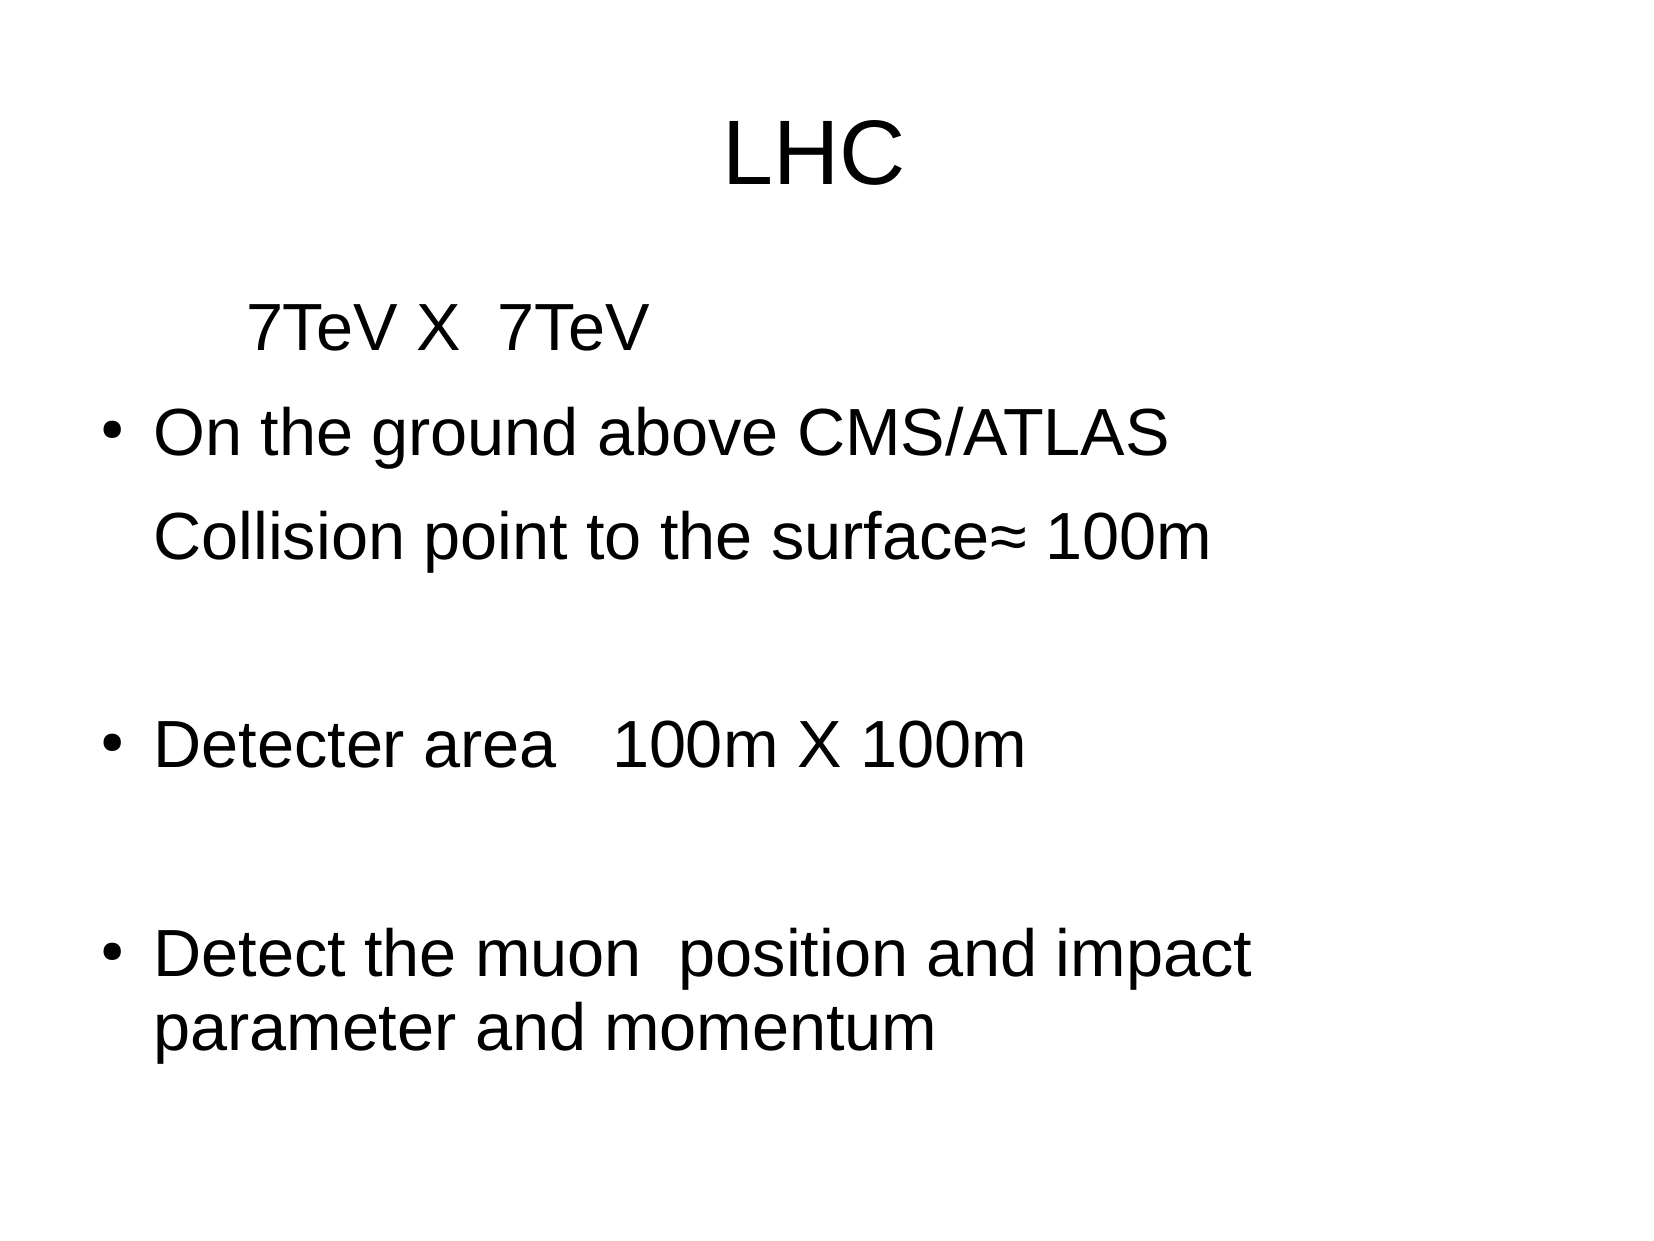

# LHC
 7TeV Х 7TeV
On the ground above CMS/ATLAS
Collision point to the surface≈ 100m
Detecter area 100m Х 100m
Detect the muon position and impact parameter and momentum